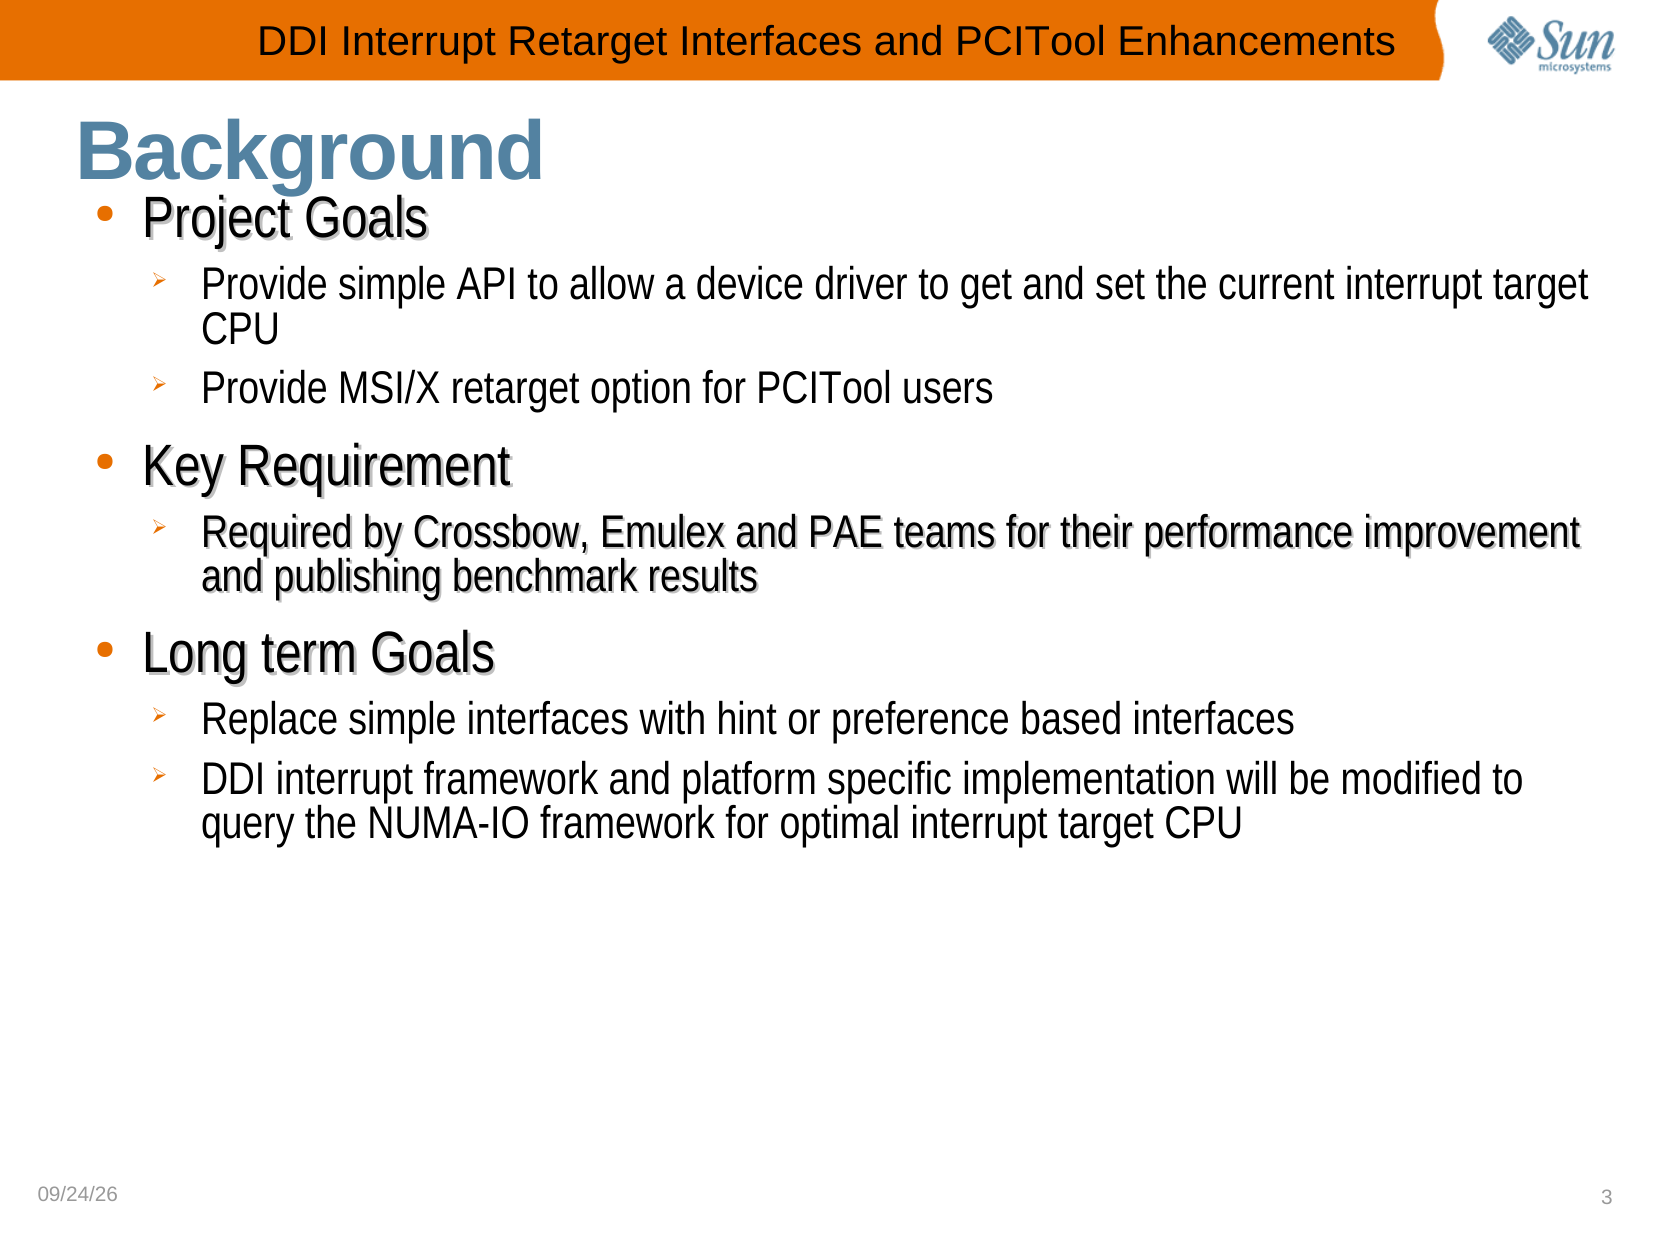

# Background
Project Goals
Provide simple API to allow a device driver to get and set the current interrupt target CPU
Provide MSI/X retarget option for PCITool users
Key Requirement
Required by Crossbow, Emulex and PAE teams for their performance improvement and publishing benchmark results
Long term Goals
Replace simple interfaces with hint or preference based interfaces
DDI interrupt framework and platform specific implementation will be modified to query the NUMA-IO framework for optimal interrupt target CPU
3